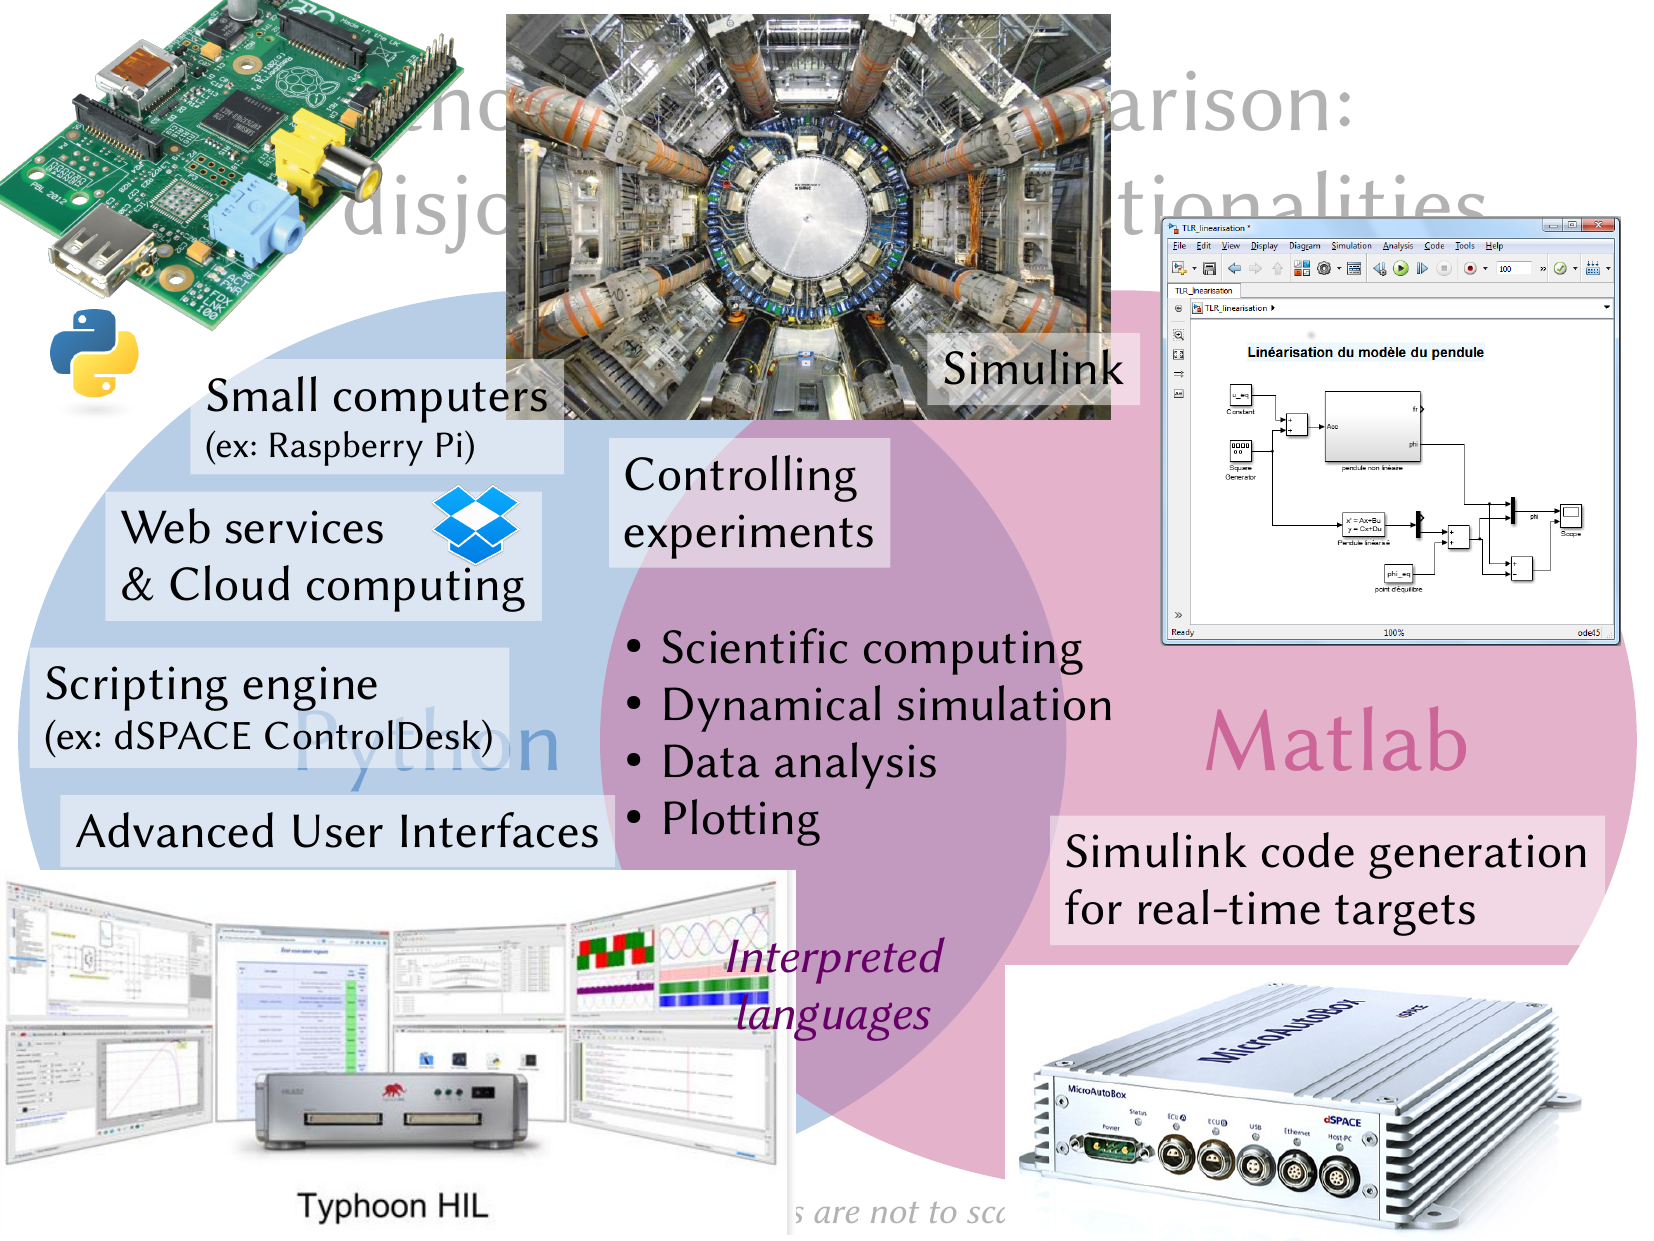

# Python-Matlab comparison: Two disjoints sets of functionalities
Python
 			Matlab
Simulink
Small computers
(ex: Raspberry Pi)
Controlling
experiments
Web services
& Cloud computing
Scientific computing
Dynamical simulation
Data analysis
Plotting
Scripting engine
(ex: dSPACE ControlDesk)
Advanced User Interfaces
Simulink code generation
for real-time targets
Interpreted
languages
Disc sizes are not to scale...
4